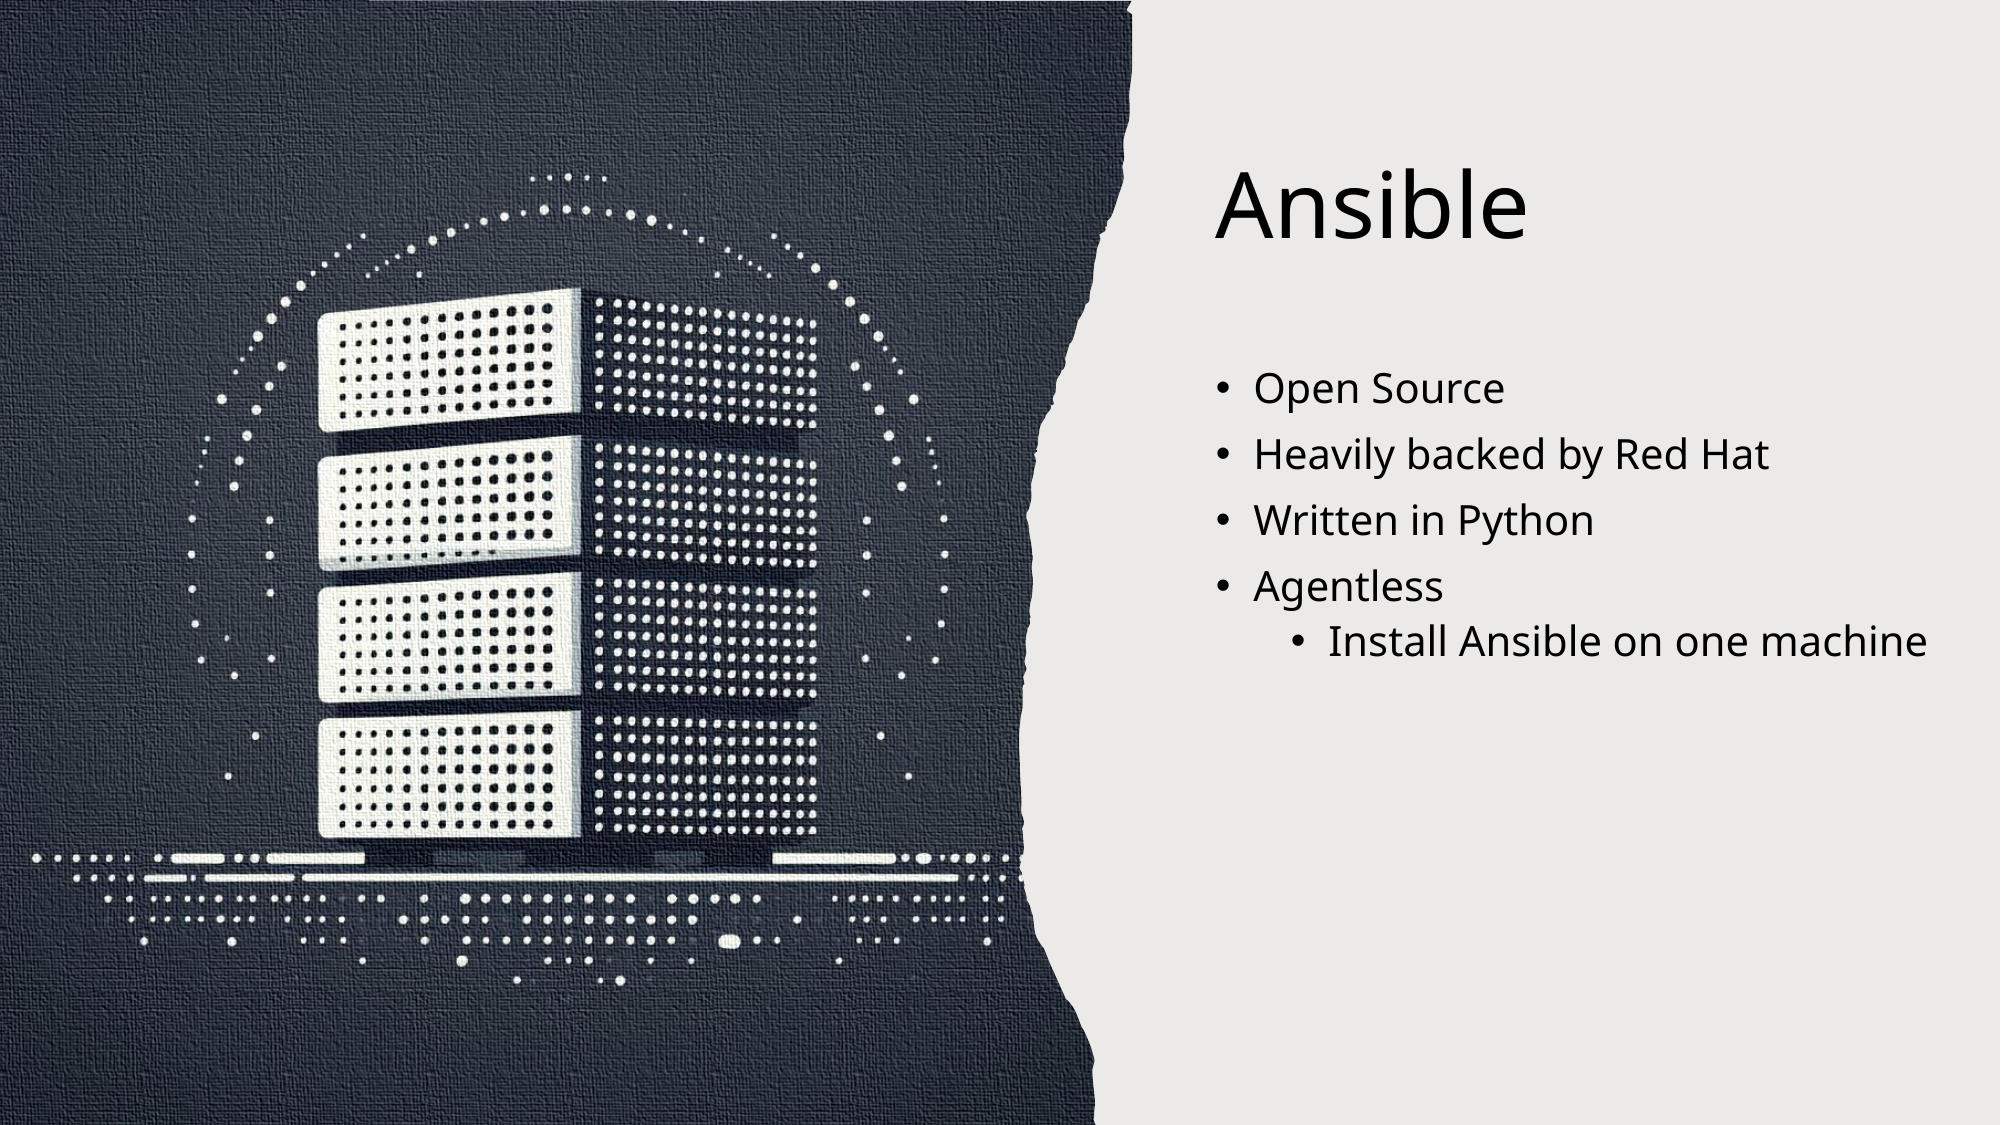

# Ansible
Open Source
Heavily backed by Red Hat
Written in Python
Agentless
Install Ansible on one machine